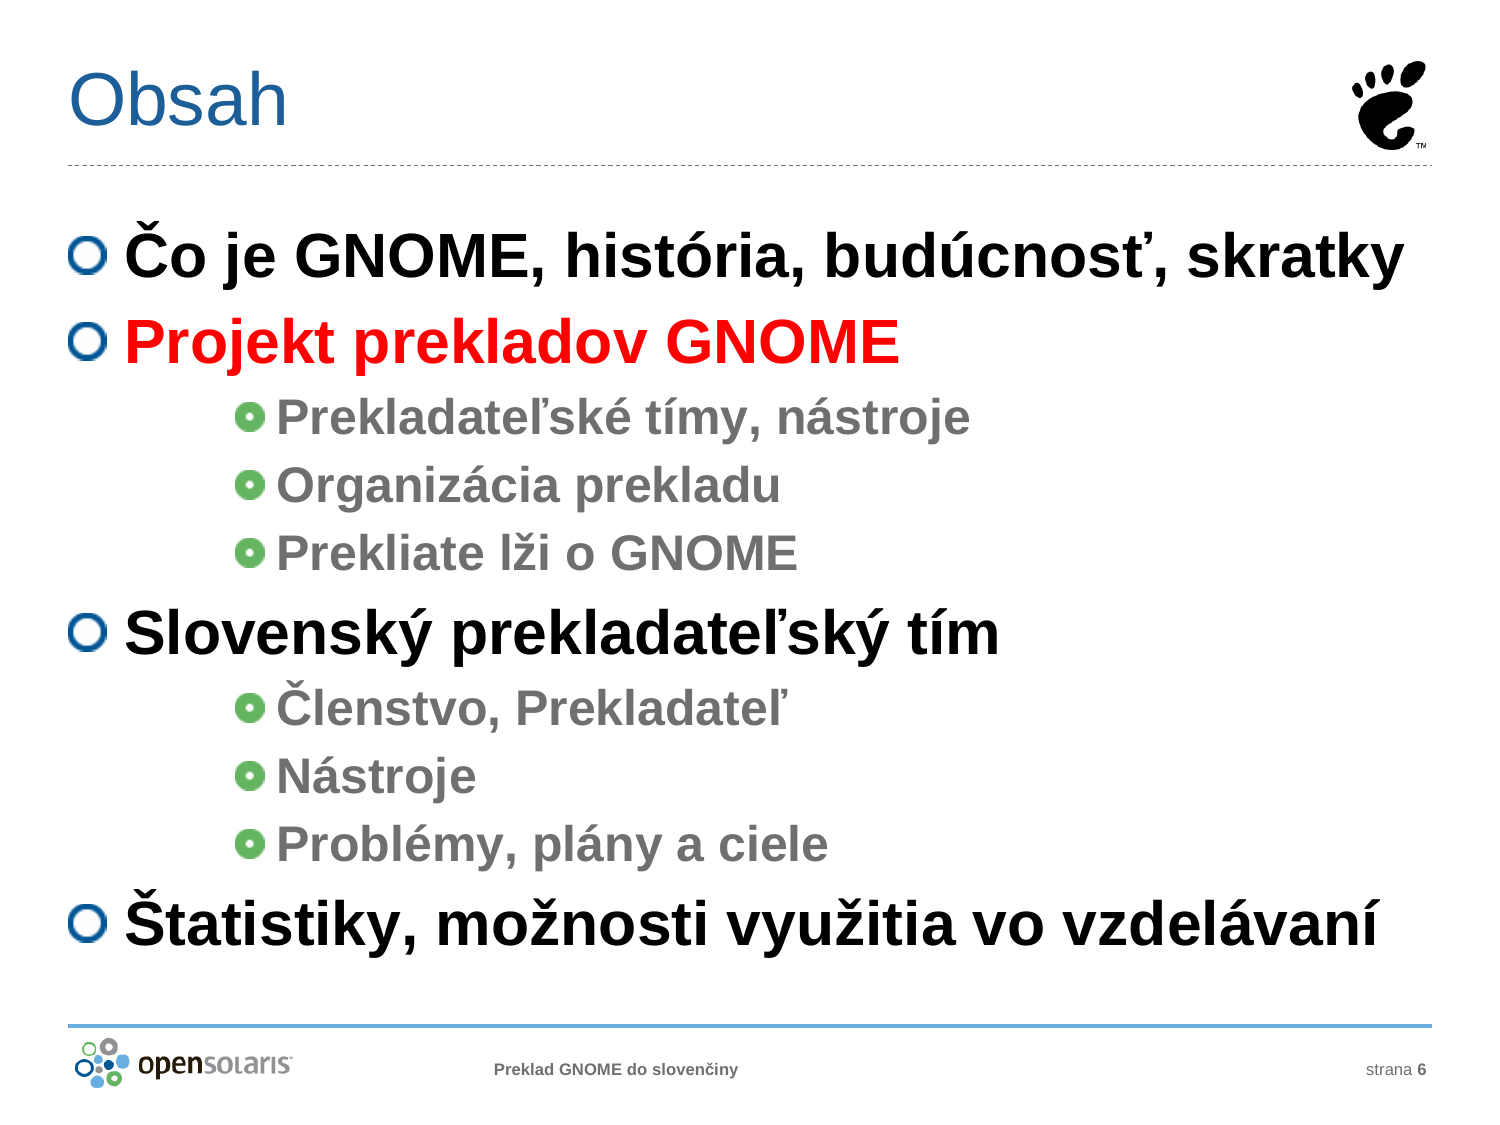

# Obsah
Čo je GNOME, história, budúcnosť, skratky
Projekt prekladov GNOME
Prekladateľské tímy, nástroje
Organizácia prekladu
Prekliate lži o GNOME
Slovenský prekladateľský tím
Členstvo, Prekladateľ
Nástroje
Problémy, plány a ciele
Štatistiky, možnosti využitia vo vzdelávaní
6